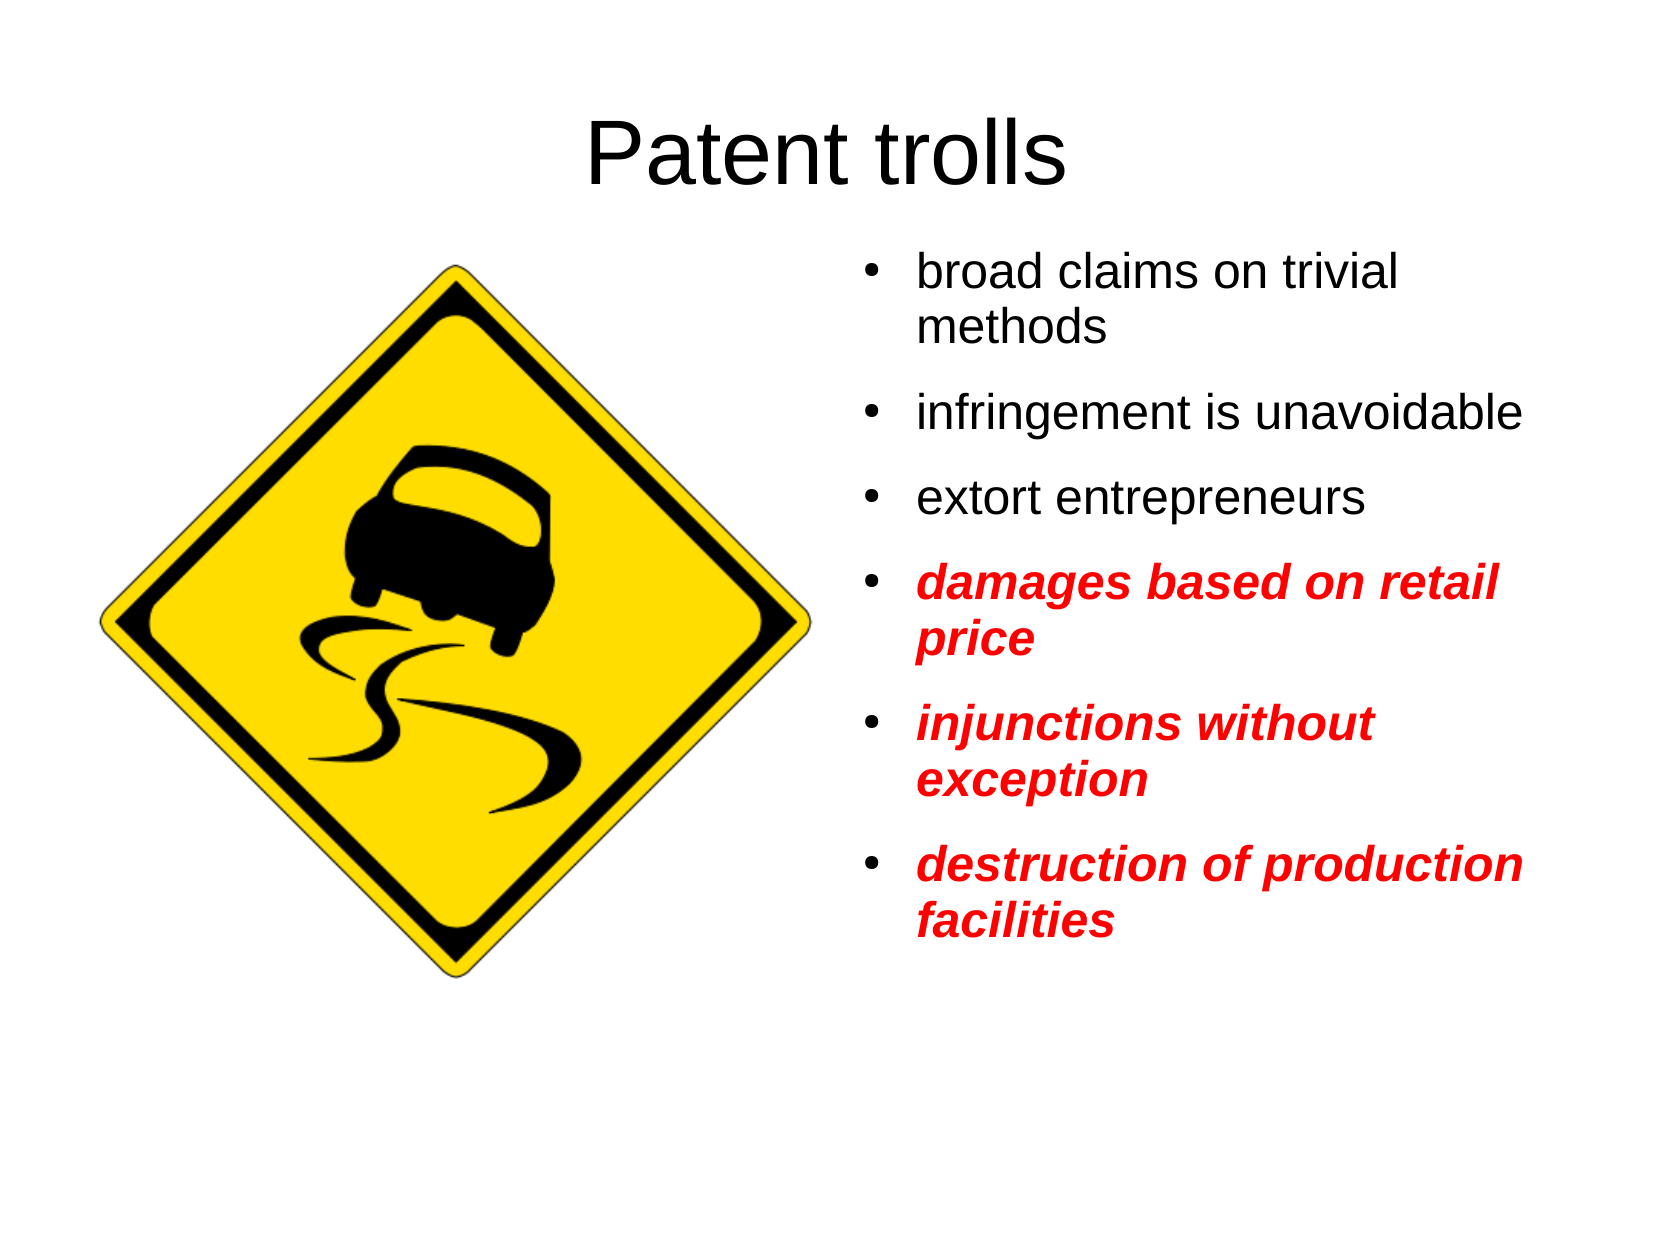

# Patent trolls
broad claims on trivial methods
infringement is unavoidable
extort entrepreneurs
damages based on retail price
injunctions without exception
destruction of production facilities